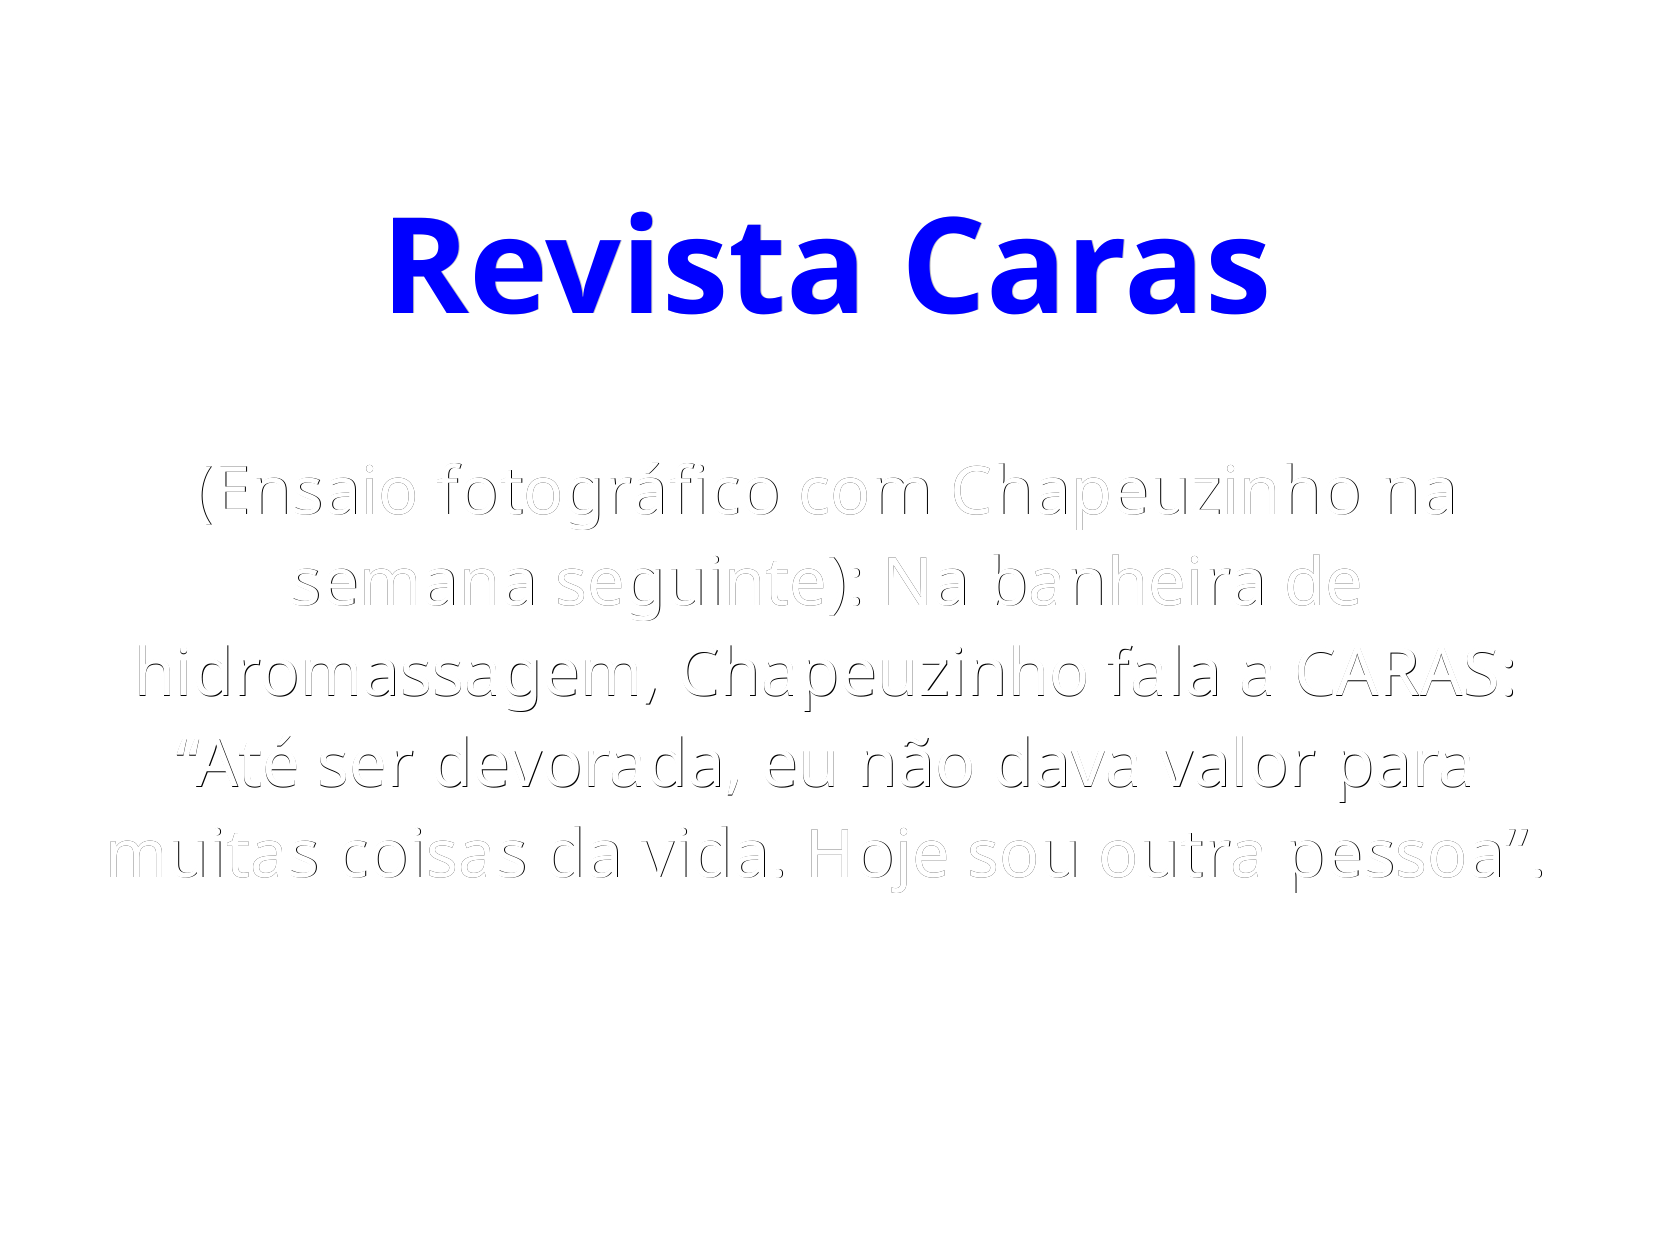

# Revista Caras
(Ensaio fotográfico com Chapeuzinho na semana seguinte): Na banheira de hidromassagem, Chapeuzinho fala a CARAS: “Até ser devorada, eu não dava valor para muitas coisas da vida. Hoje sou outra pessoa”.